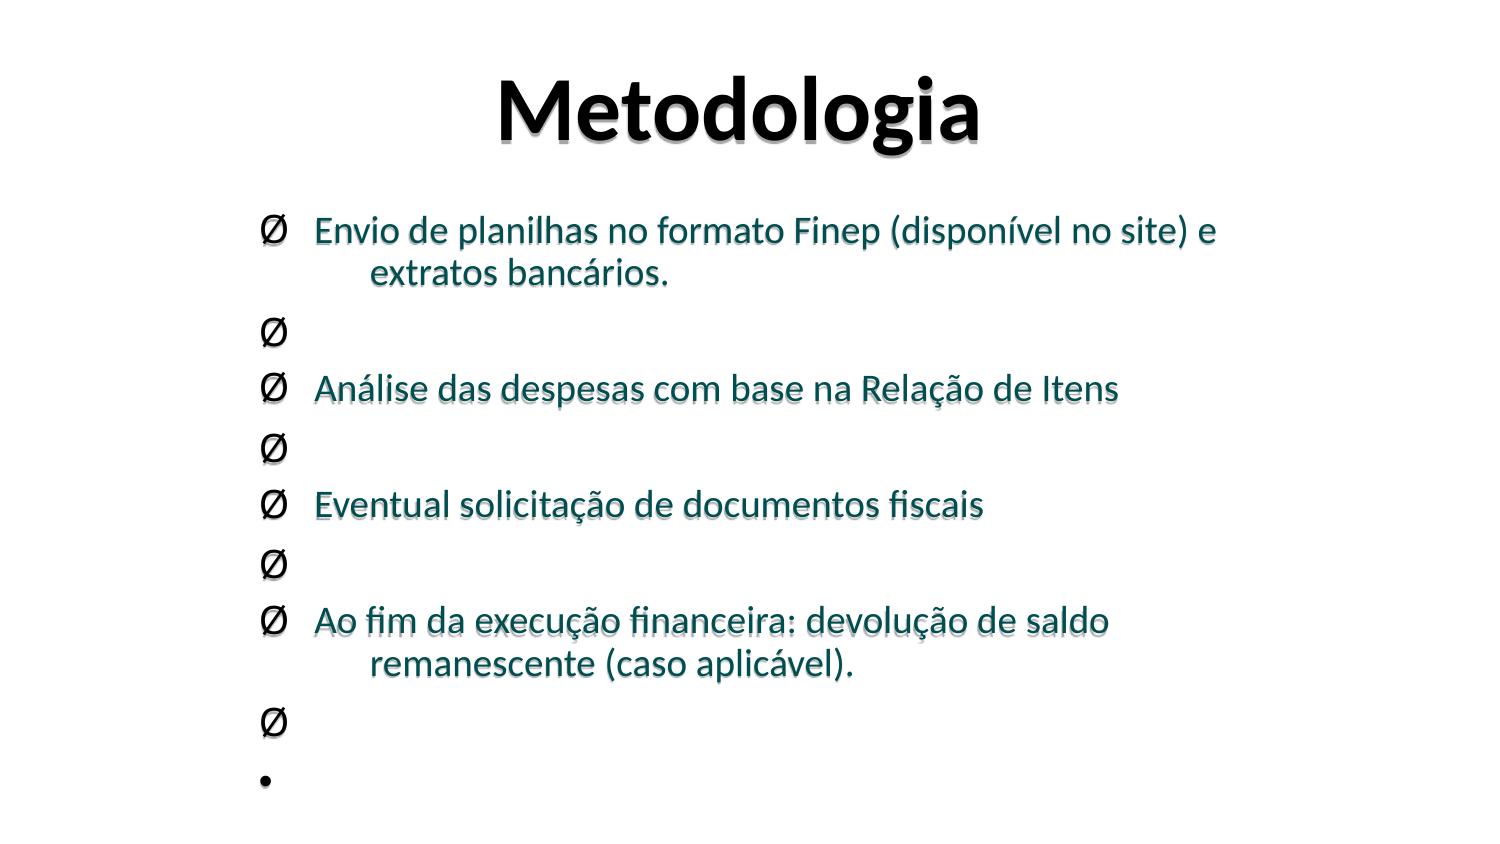

# Metodologia
Envio de planilhas no formato Finep (disponível no site) e extratos bancários.
Análise das despesas com base na Relação de Itens
Eventual solicitação de documentos fiscais
Ao fim da execução financeira: devolução de saldo remanescente (caso aplicável).